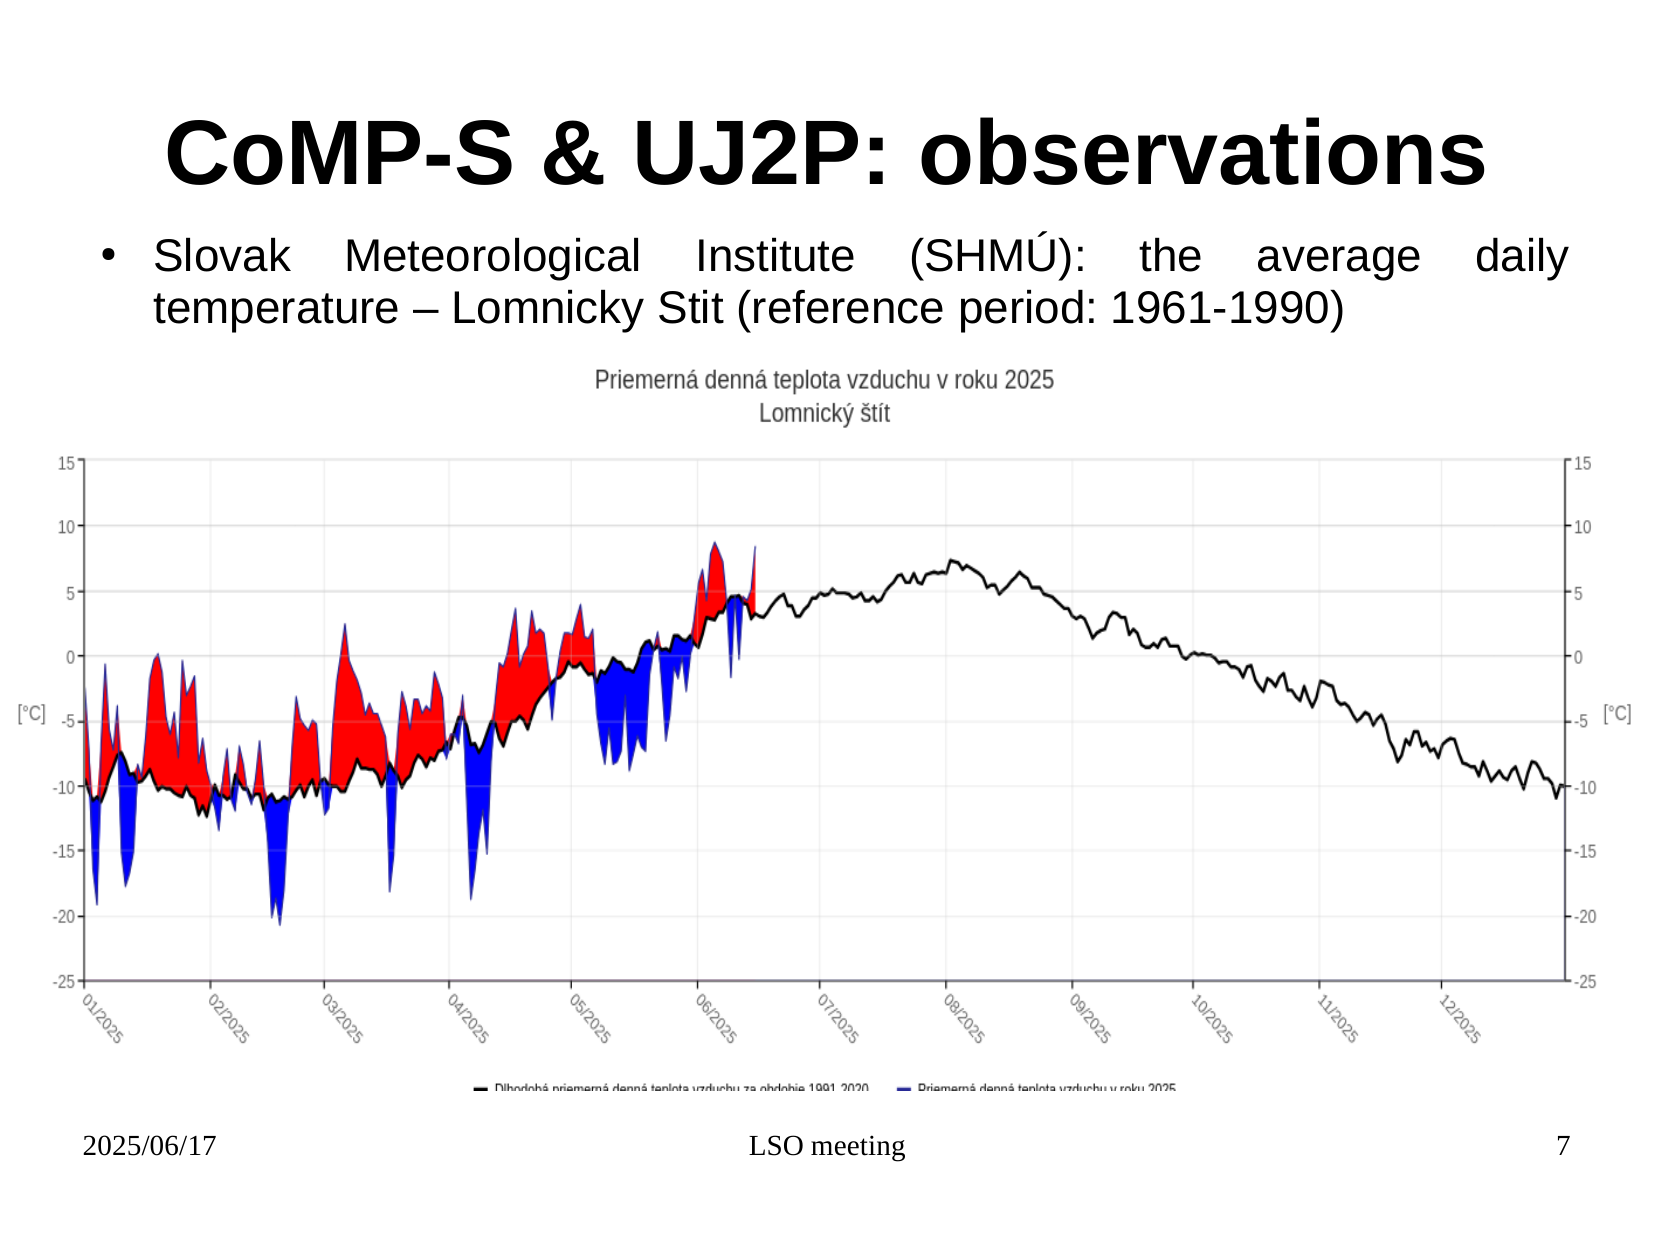

# CoMP-S & UJ2P: observations
Slovak Meteorological Institute (SHMÚ): the average daily temperature – Lomnicky Stit (reference period: 1961-1990)
2025/06/17
LSO meeting
7